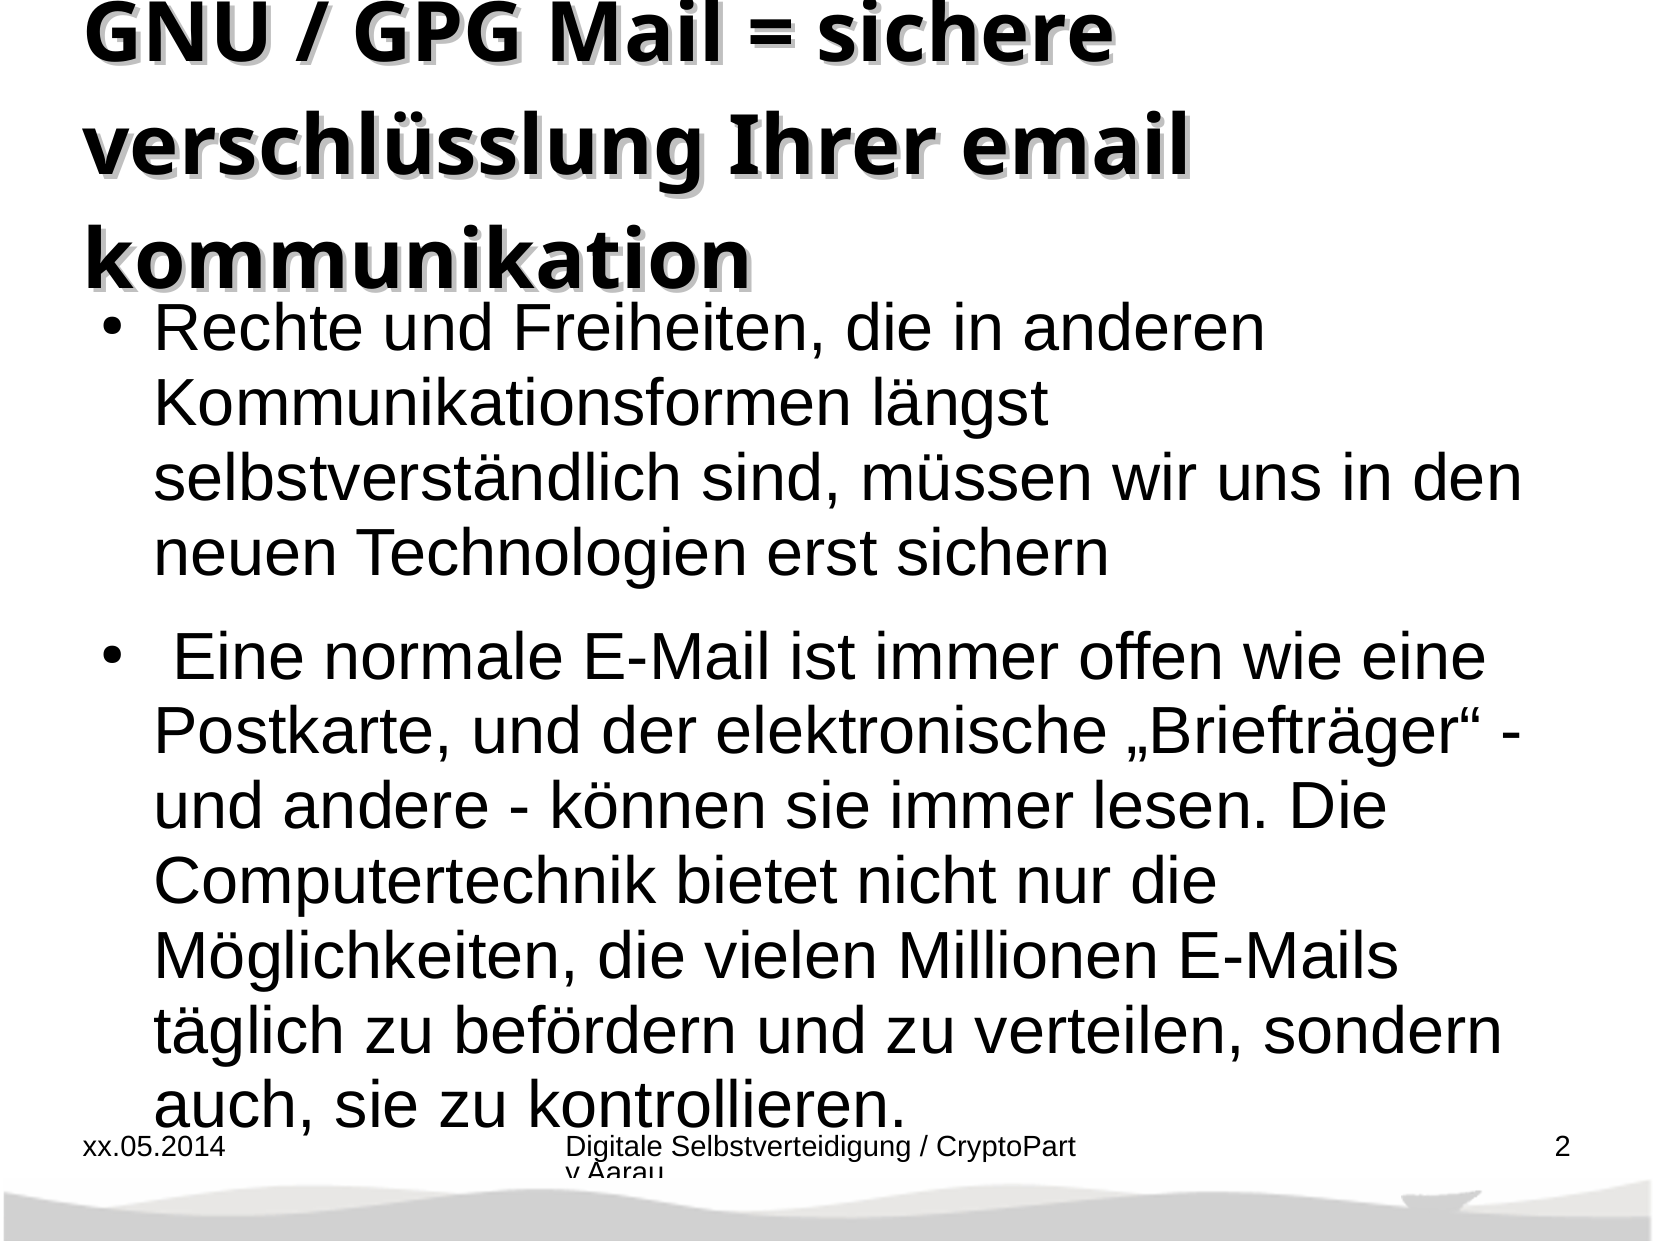

# GNU / GPG Mail = sichere verschlüsslung Ihrer email kommunikation
Rechte und Freiheiten, die in anderen Kommunikationsformen längst selbstverständlich sind, müssen wir uns in den neuen Technologien erst sichern
 Eine normale E-Mail ist immer offen wie eine Postkarte, und der elektronische „Briefträger“ - und andere - können sie immer lesen. Die Computertechnik bietet nicht nur die Möglichkeiten, die vielen Millionen E-Mails täglich zu befördern und zu verteilen, sondern auch, sie zu kontrollieren.
xx.05.2014
Digitale Selbstverteidigung / CryptoParty Aarau
2